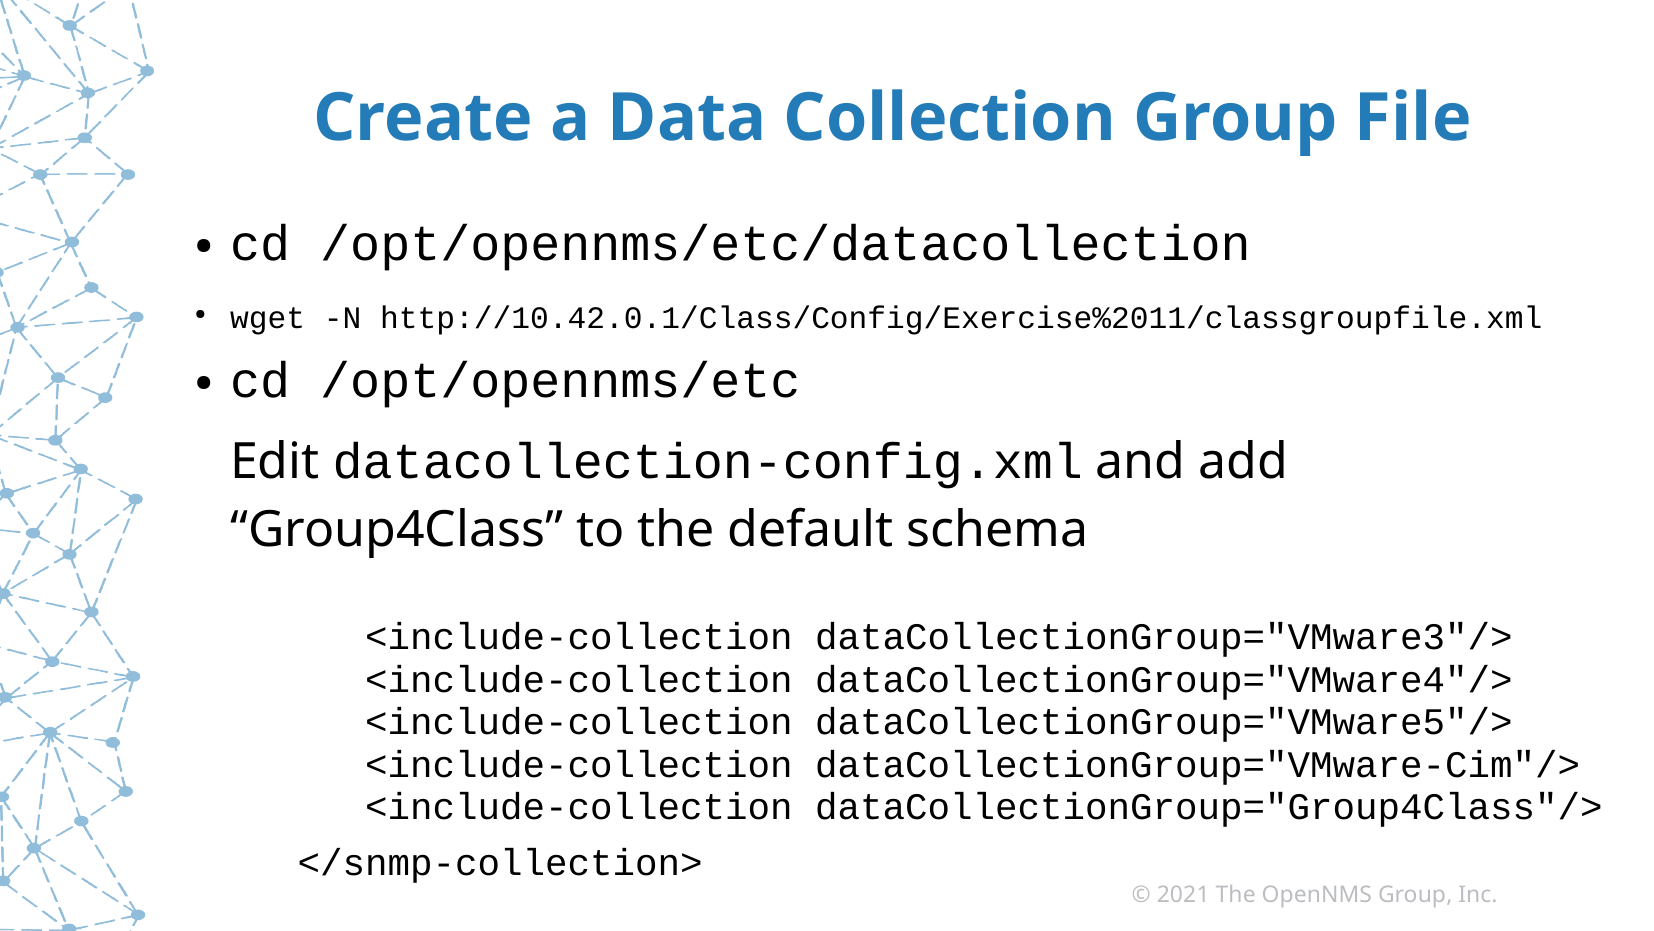

# Create a Data Collection Group File
cd /opt/opennms/etc/datacollection
wget -N http://10.42.0.1/Class/Config/Exercise%2011/classgroupfile.xml
cd /opt/opennms/etc
Edit datacollection-config.xml and add “Group4Class” to the default schema
 <include-collection dataCollectionGroup="VMware3"/>
 <include-collection dataCollectionGroup="VMware4"/>
 <include-collection dataCollectionGroup="VMware5"/>
 <include-collection dataCollectionGroup="VMware-Cim"/>
 <include-collection dataCollectionGroup="Group4Class"/>
 </snmp-collection>